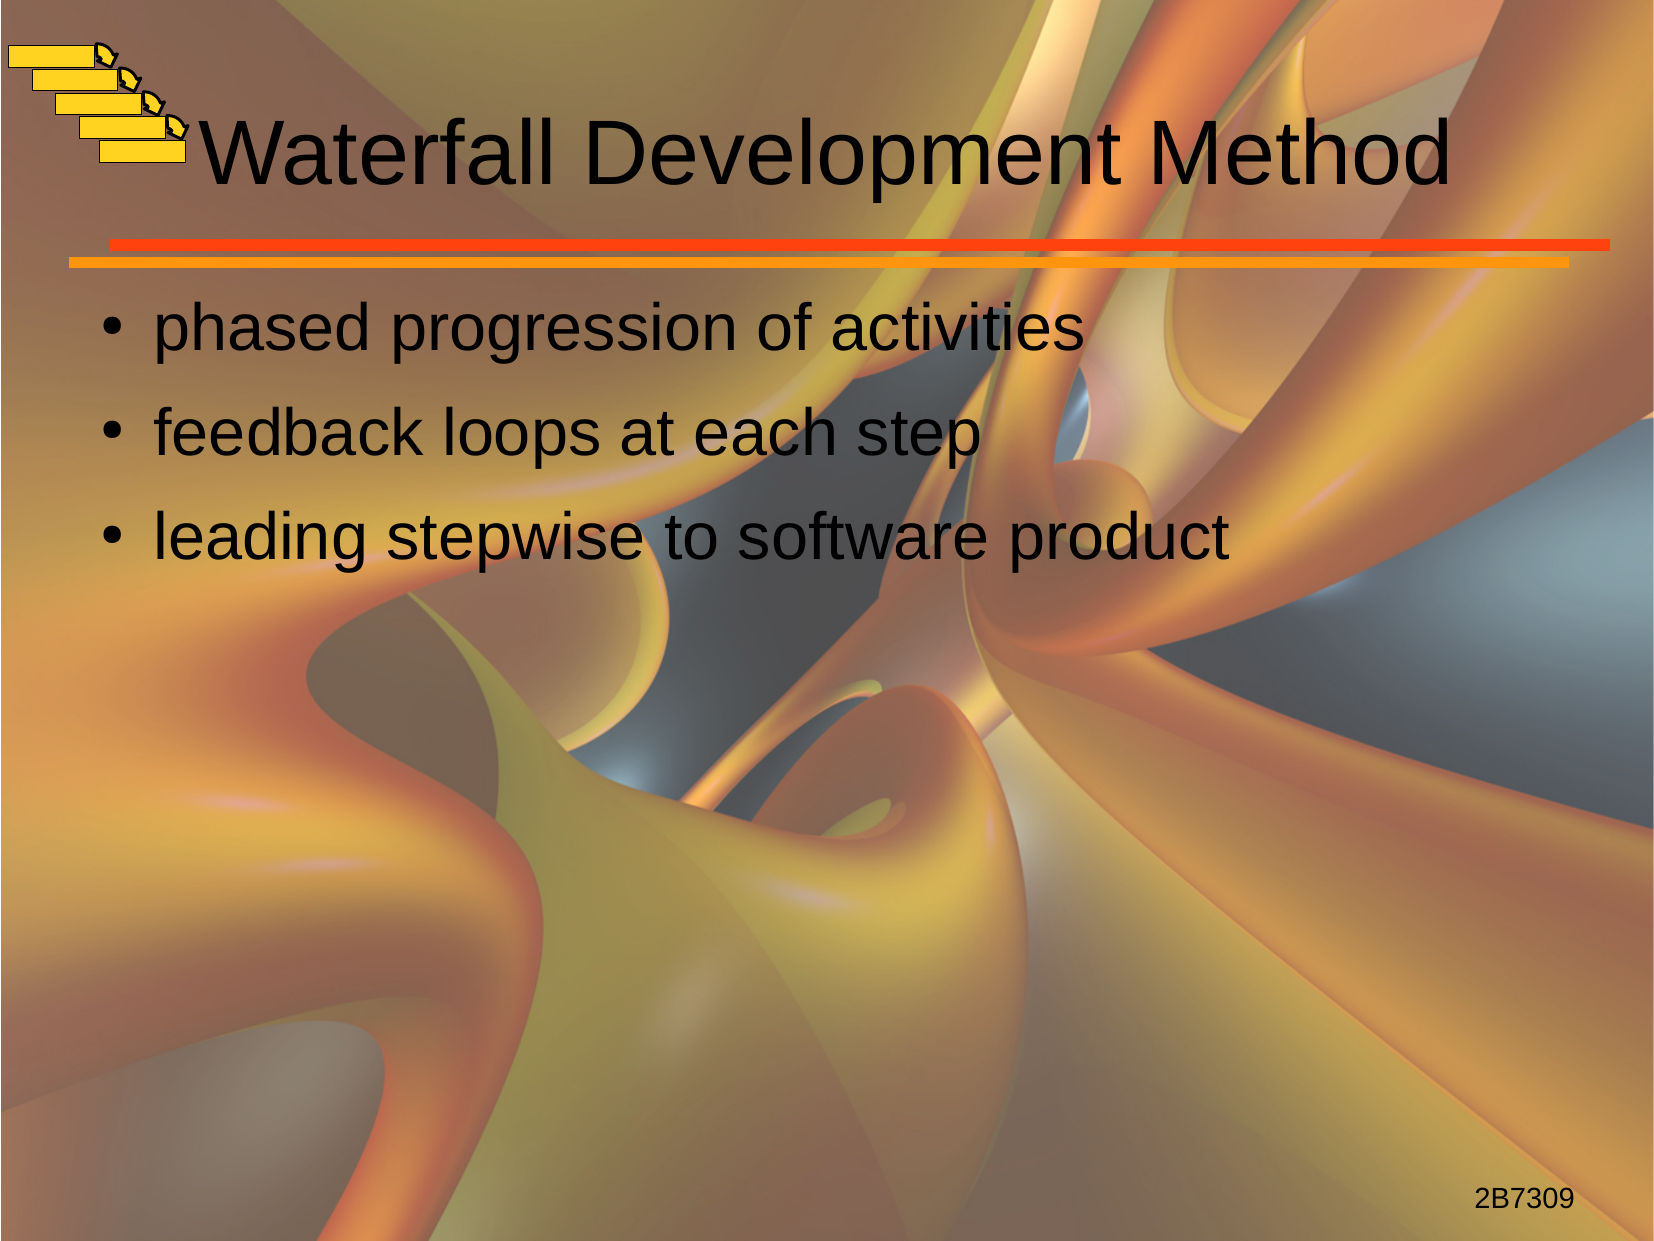

# Waterfall Development Method
phased progression of activities
feedback loops at each step
leading stepwise to software product